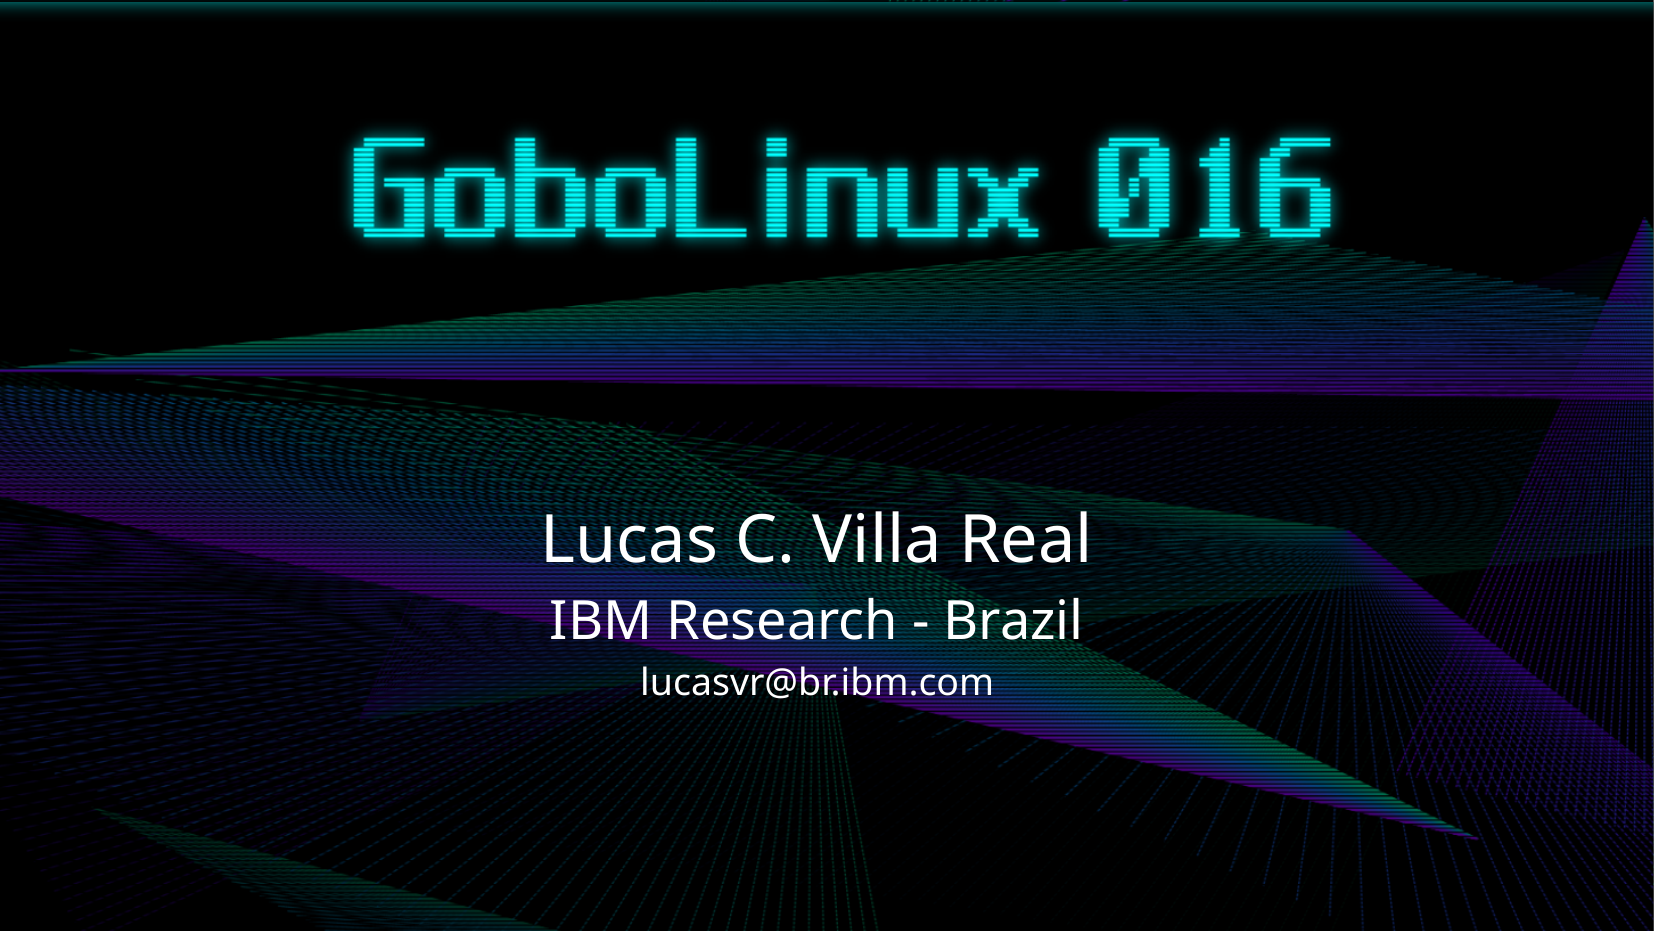

#
Lucas C. Villa Real
IBM Research - Brazil
lucasvr@br.ibm.com